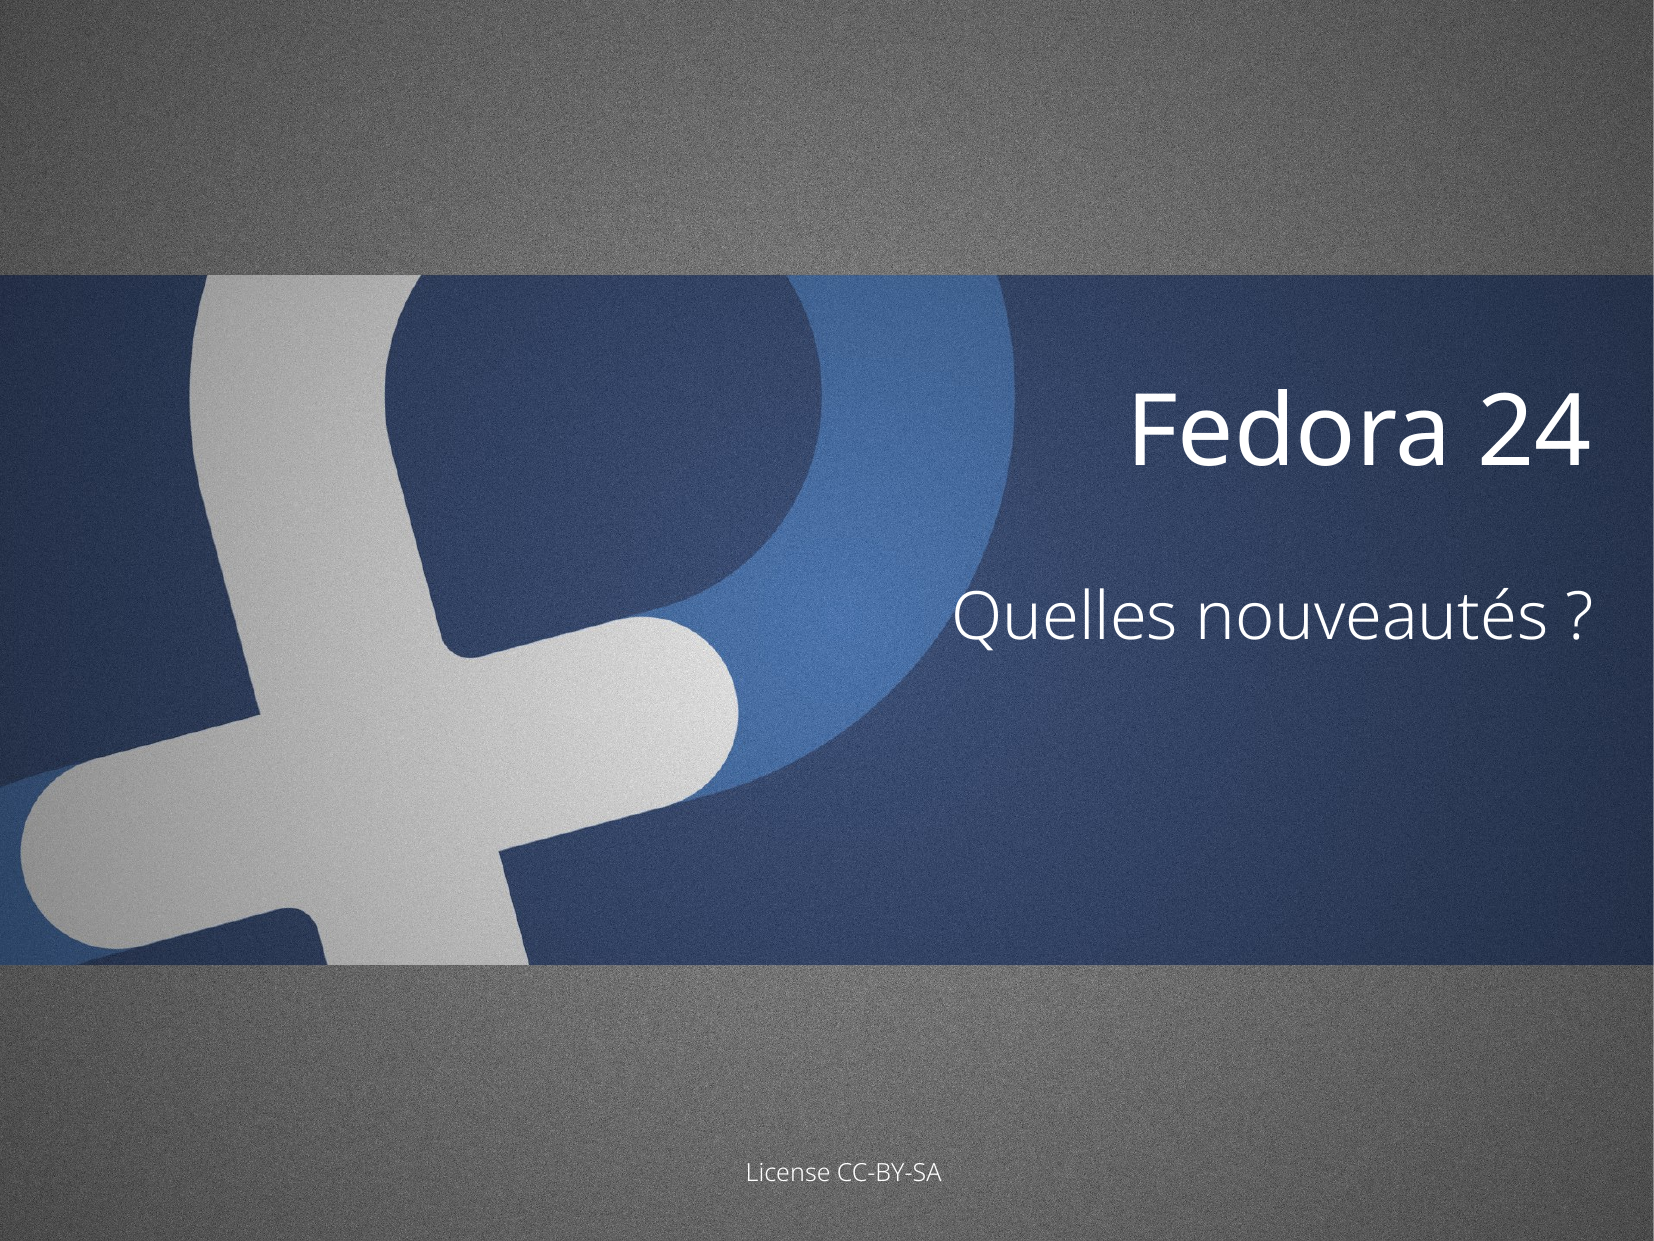

# Fedora 24
Quelles nouveautés ?
License CC-BY-SA